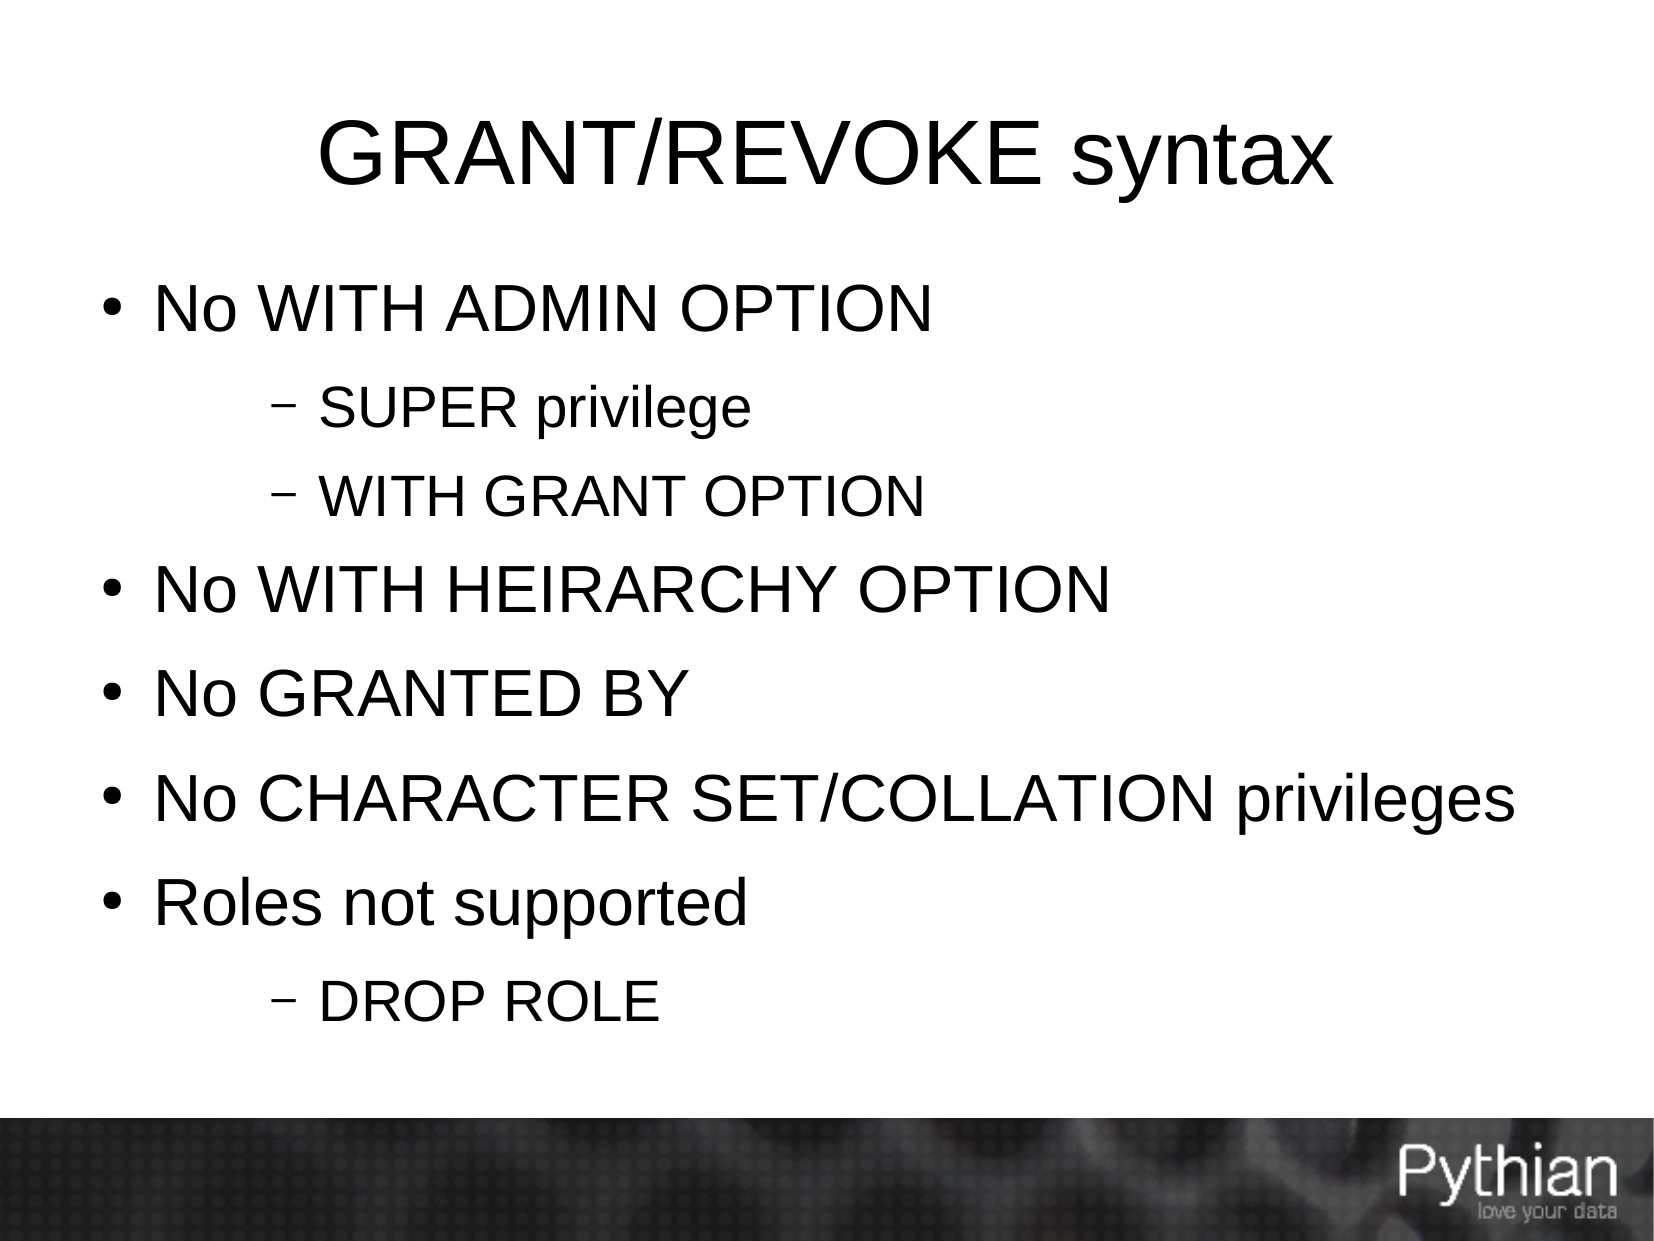

# GRANT/REVOKE syntax
No WITH ADMIN OPTION
SUPER privilege
WITH GRANT OPTION
No WITH HEIRARCHY OPTION
No GRANTED BY
No CHARACTER SET/COLLATION privileges
Roles not supported
DROP ROLE